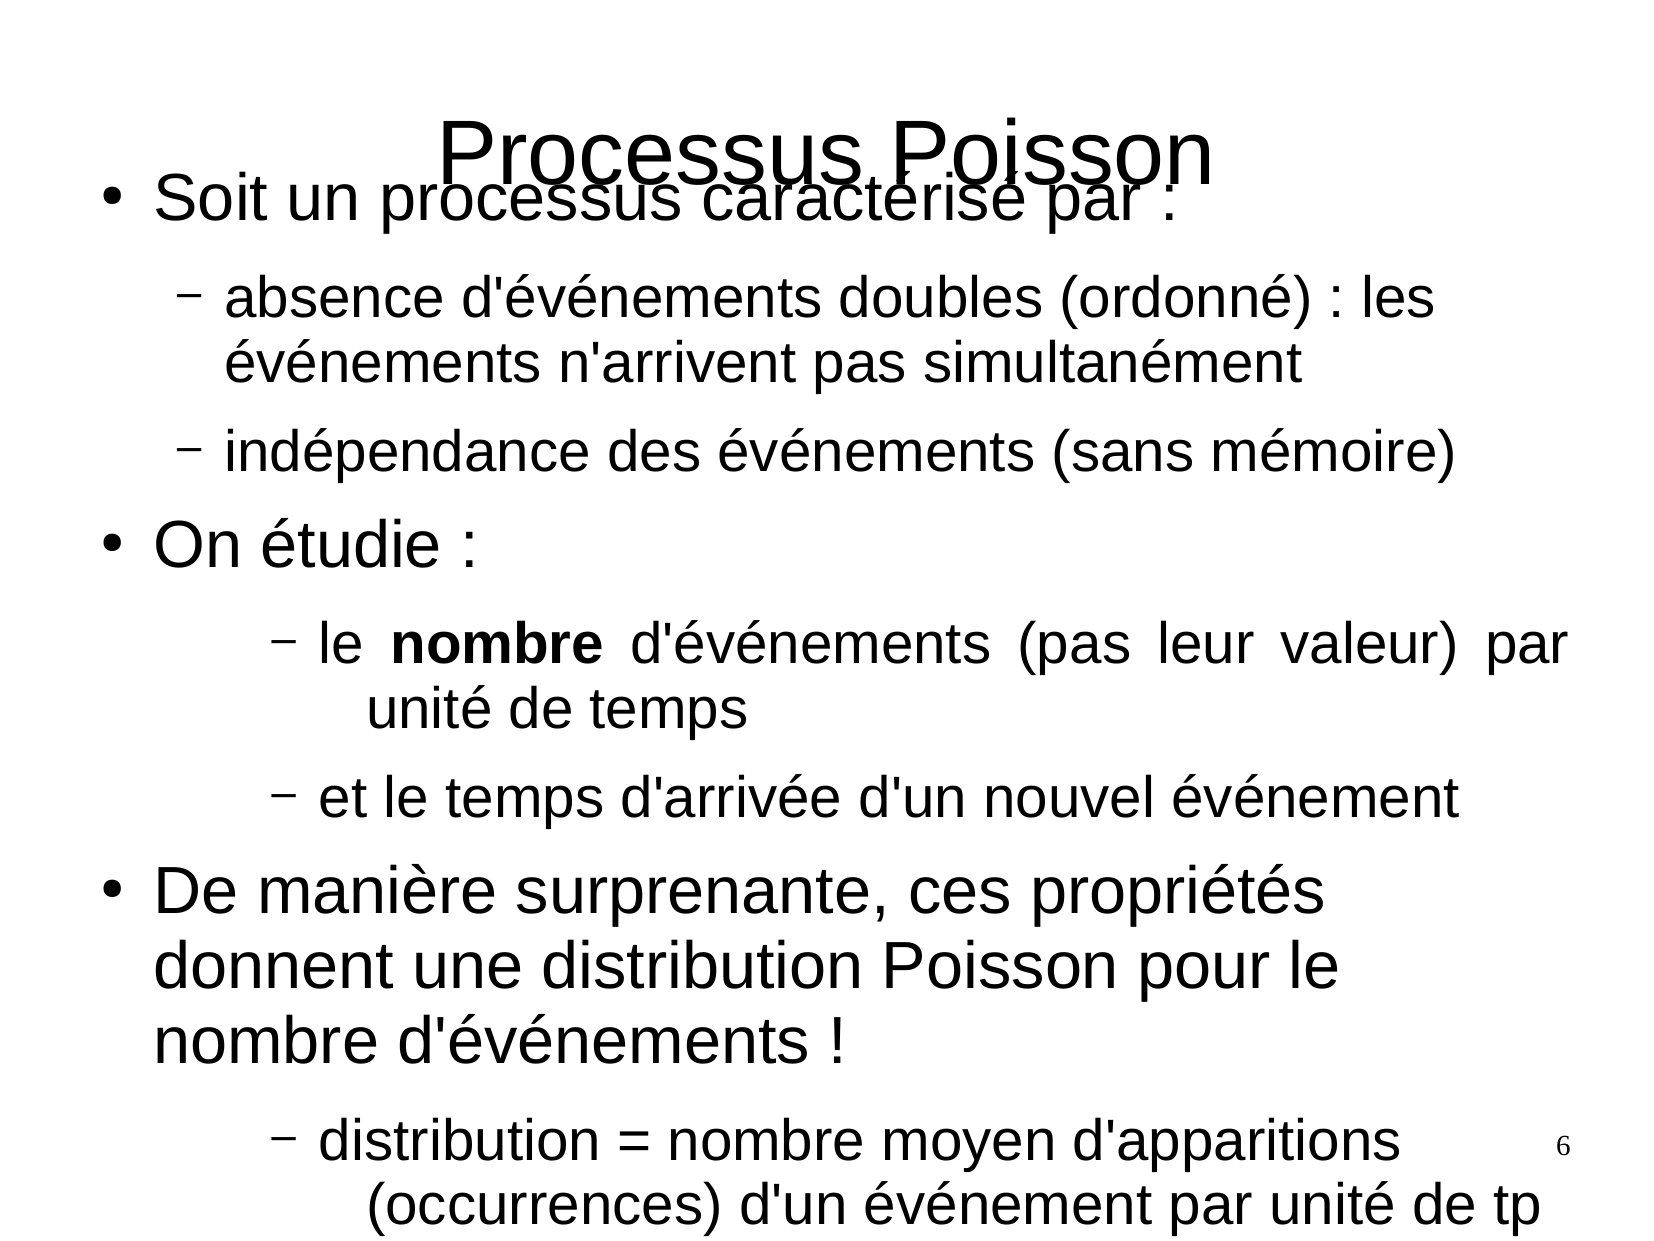

# Processus Poisson
Soit un processus caractérisé par :
absence d'événements doubles (ordonné) : les événements n'arrivent pas simultanément
indépendance des événements (sans mémoire)
On étudie :
le nombre d'événements (pas leur valeur) par unité de temps
et le temps d'arrivée d'un nouvel événement
De manière surprenante, ces propriétés donnent une distribution Poisson pour le nombre d'événements !
distribution = nombre moyen d'apparitions (occurrences) d'un événement par unité de tp
6